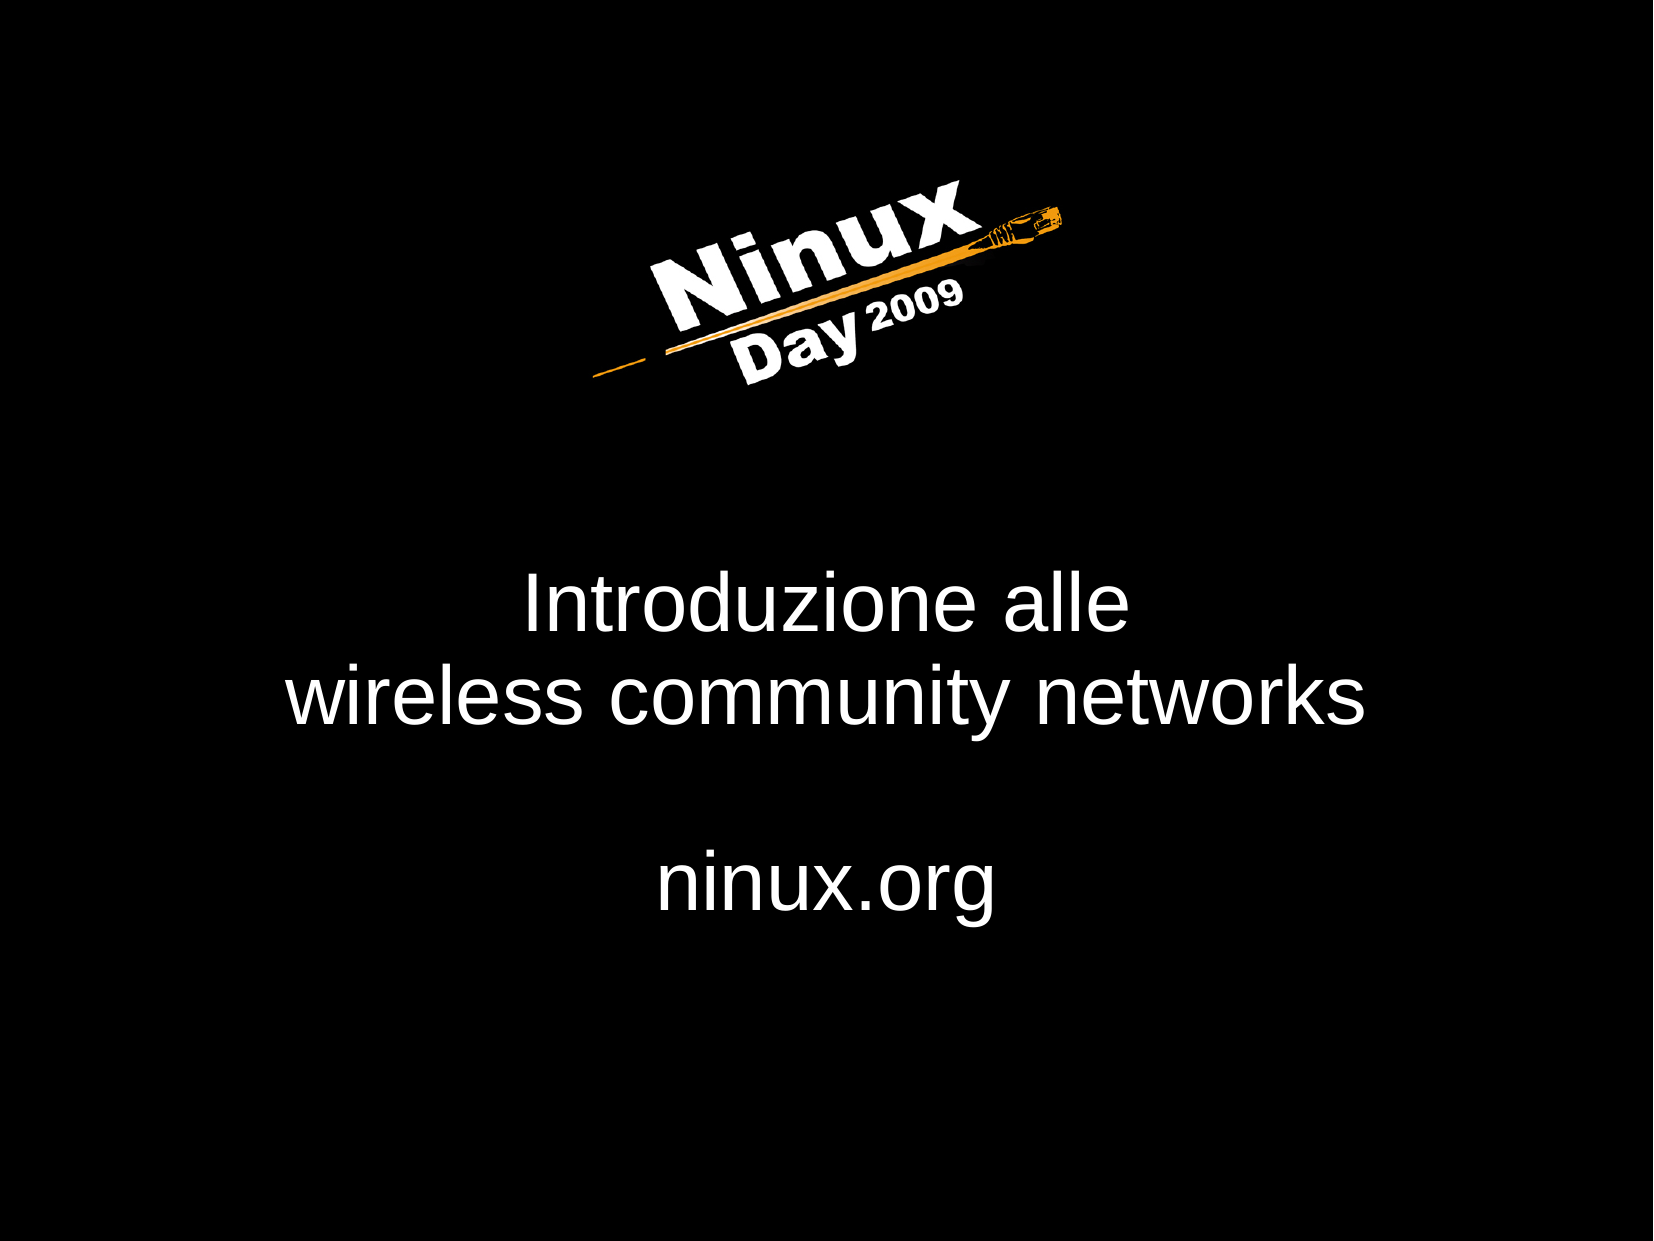

# Introduzione alle
wireless community networks
ninux.org